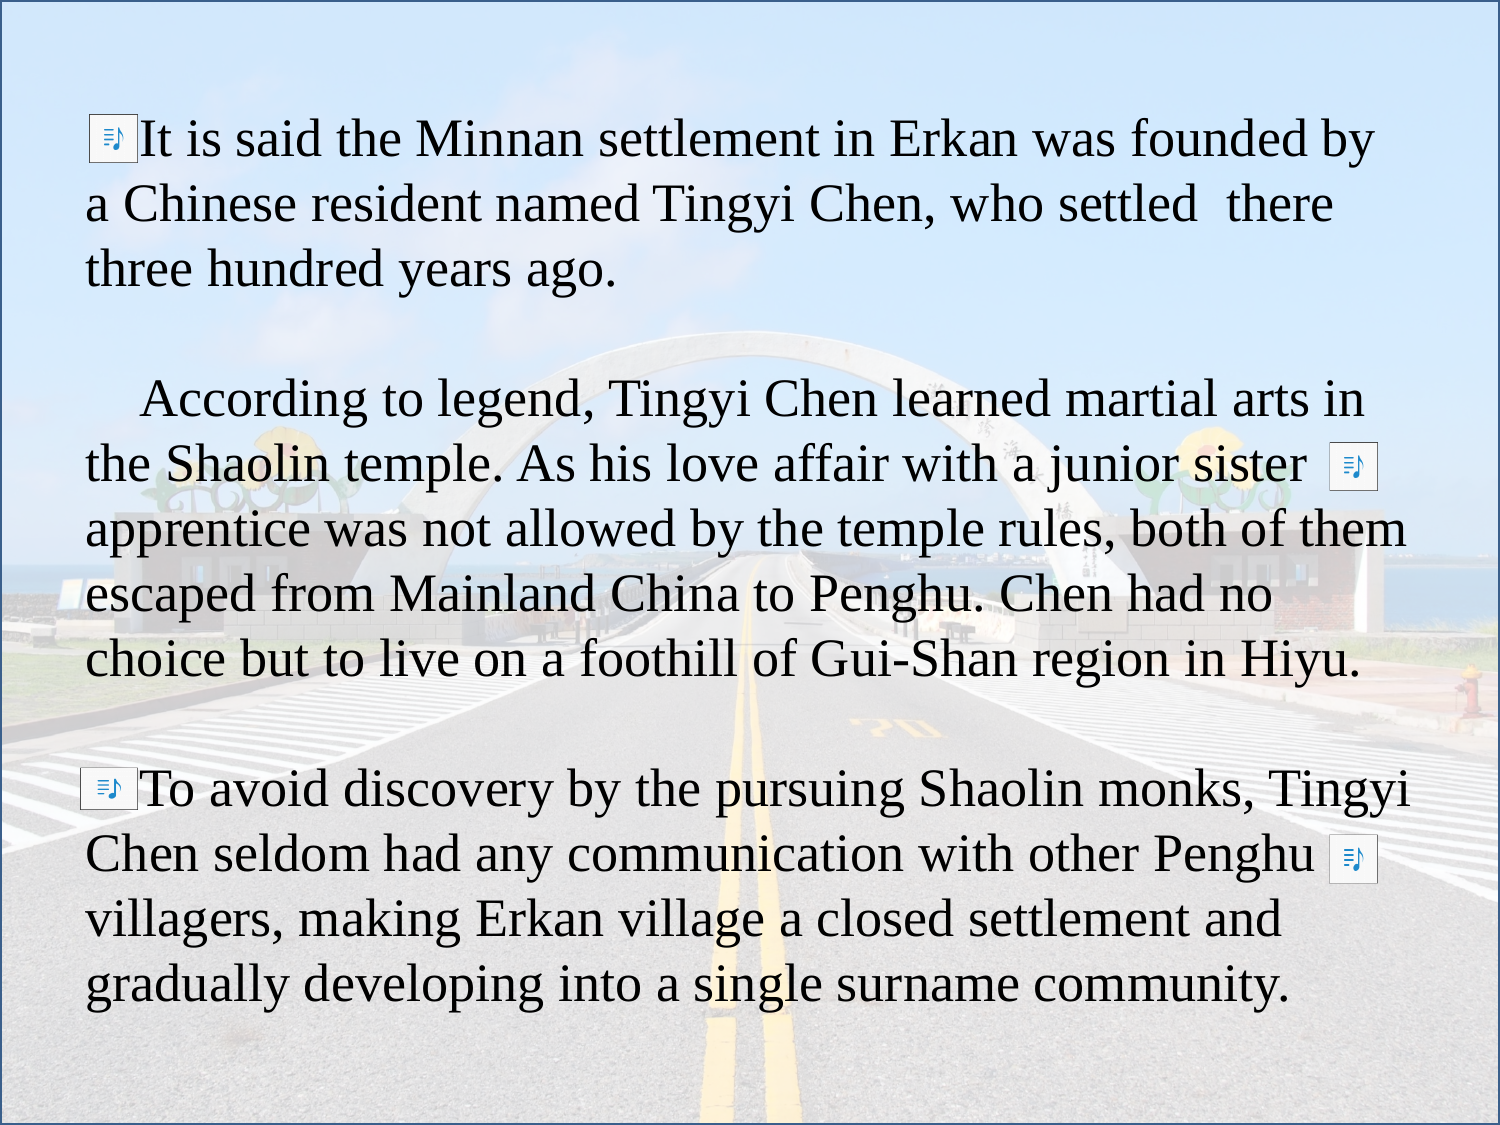

It is said the Minnan settlement in Erkan was founded by a Chinese resident named Tingyi Chen, who settled there three hundred years ago.
 According to legend, Tingyi Chen learned martial arts in the Shaolin temple. As his love affair with a junior sister apprentice was not allowed by the temple rules, both of them escaped from Mainland China to Penghu. Chen had no choice but to live on a foothill of Gui-Shan region in Hiyu.
 To avoid discovery by the pursuing Shaolin monks, Tingyi Chen seldom had any communication with other Penghu villagers, making Erkan village a closed settlement and gradually developing into a single surname community.